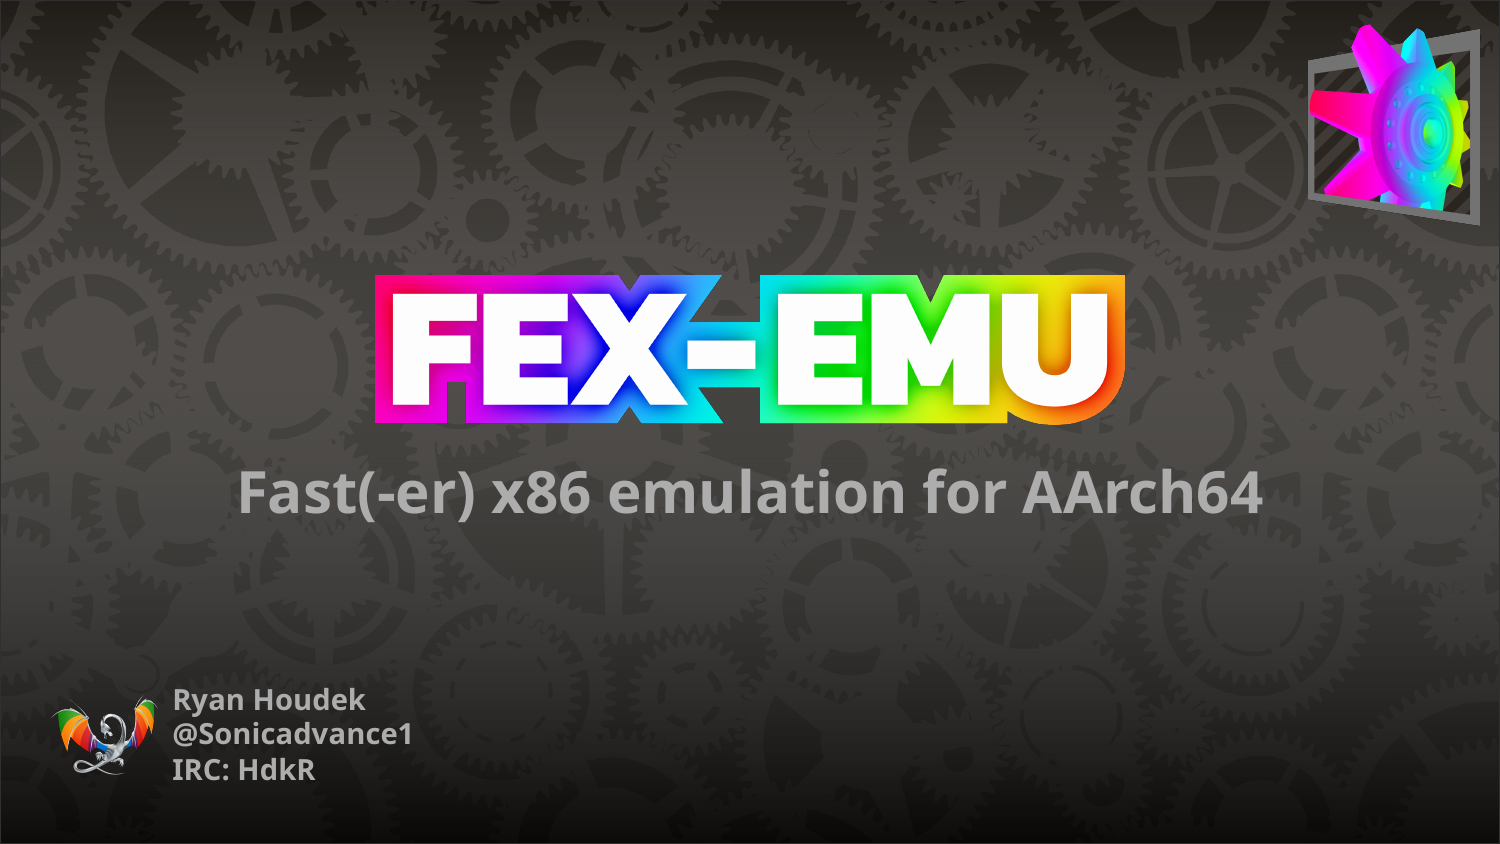

# Fast(-er) x86 emulation for AArch64
Ryan Houdek
@Sonicadvance1
IRC: HdkR